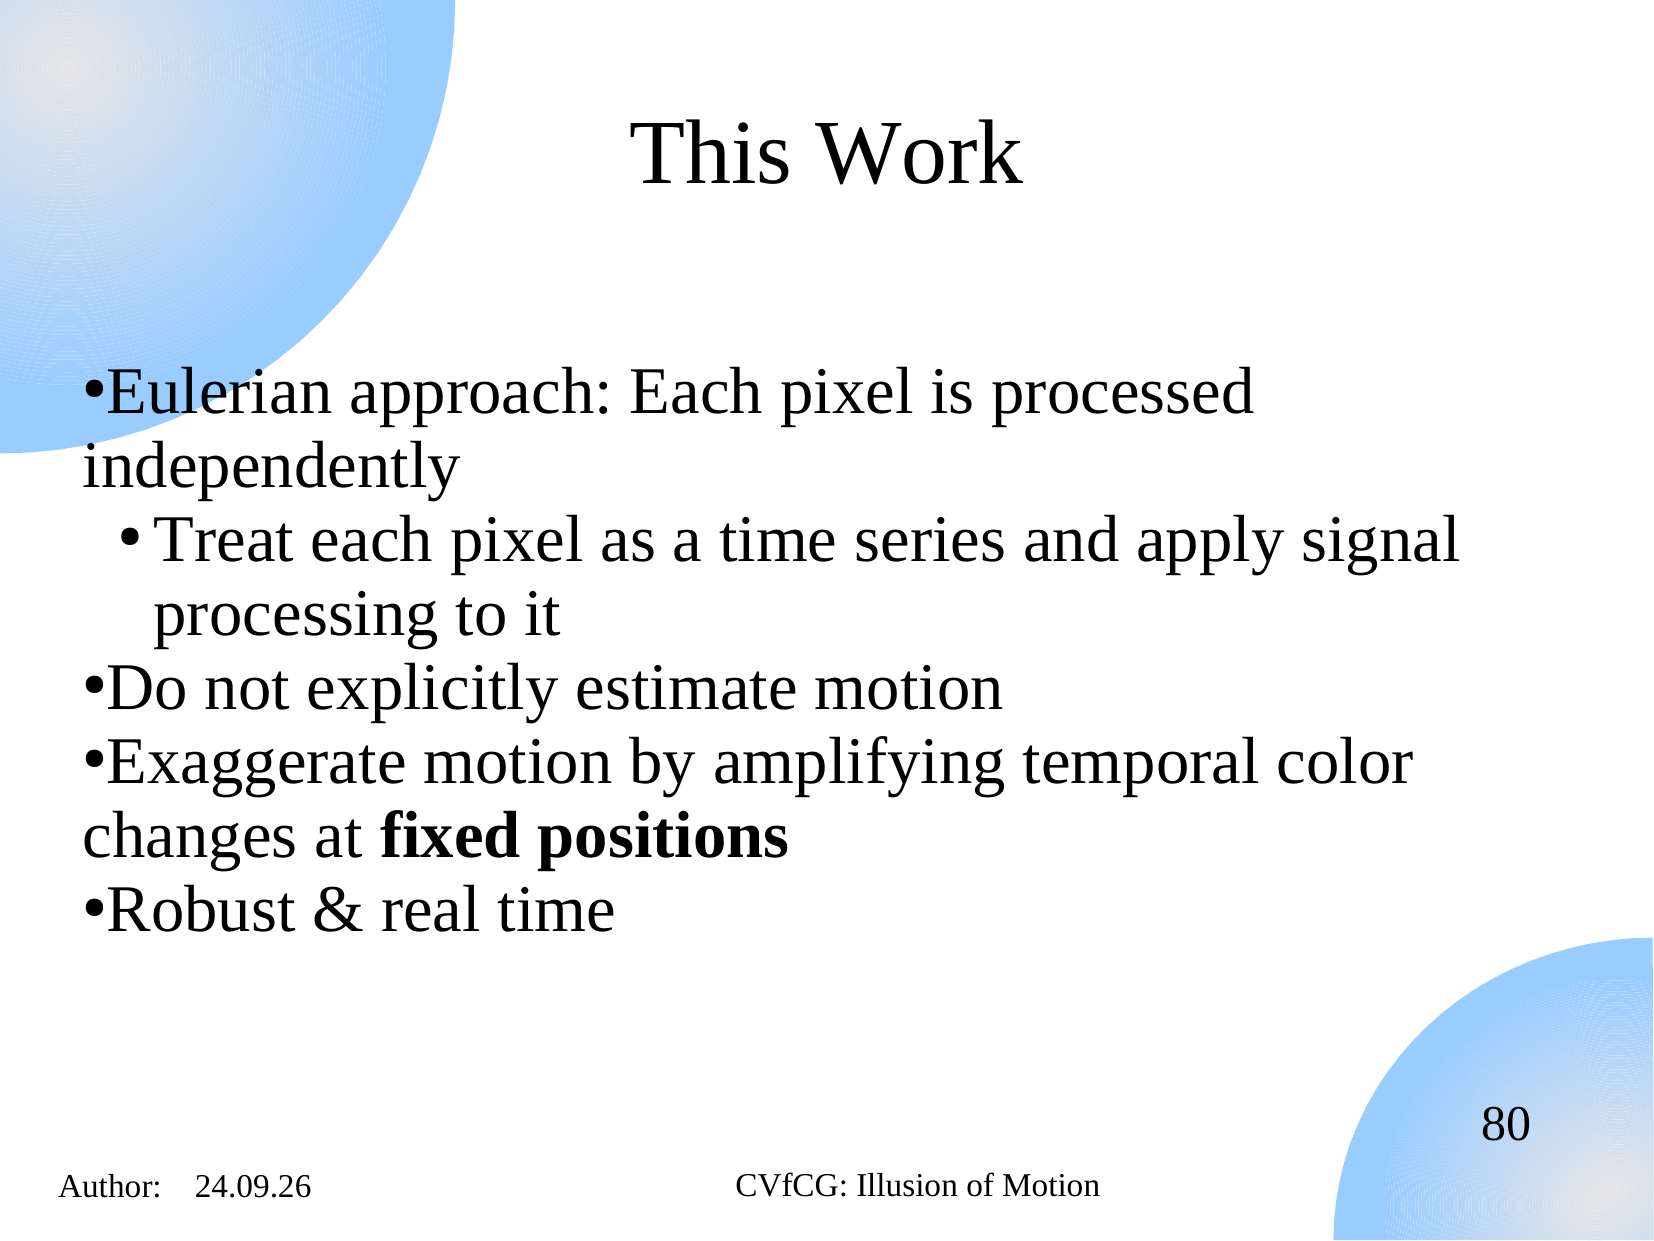

# This Work
Eulerian approach: Each pixel is processed independently
Treat each pixel as a time series and apply signal processing to it
Do not explicitly estimate motion
Exaggerate motion by amplifying temporal color changes at fixed positions
Robust & real time
CVfCG: Illusion of Motion